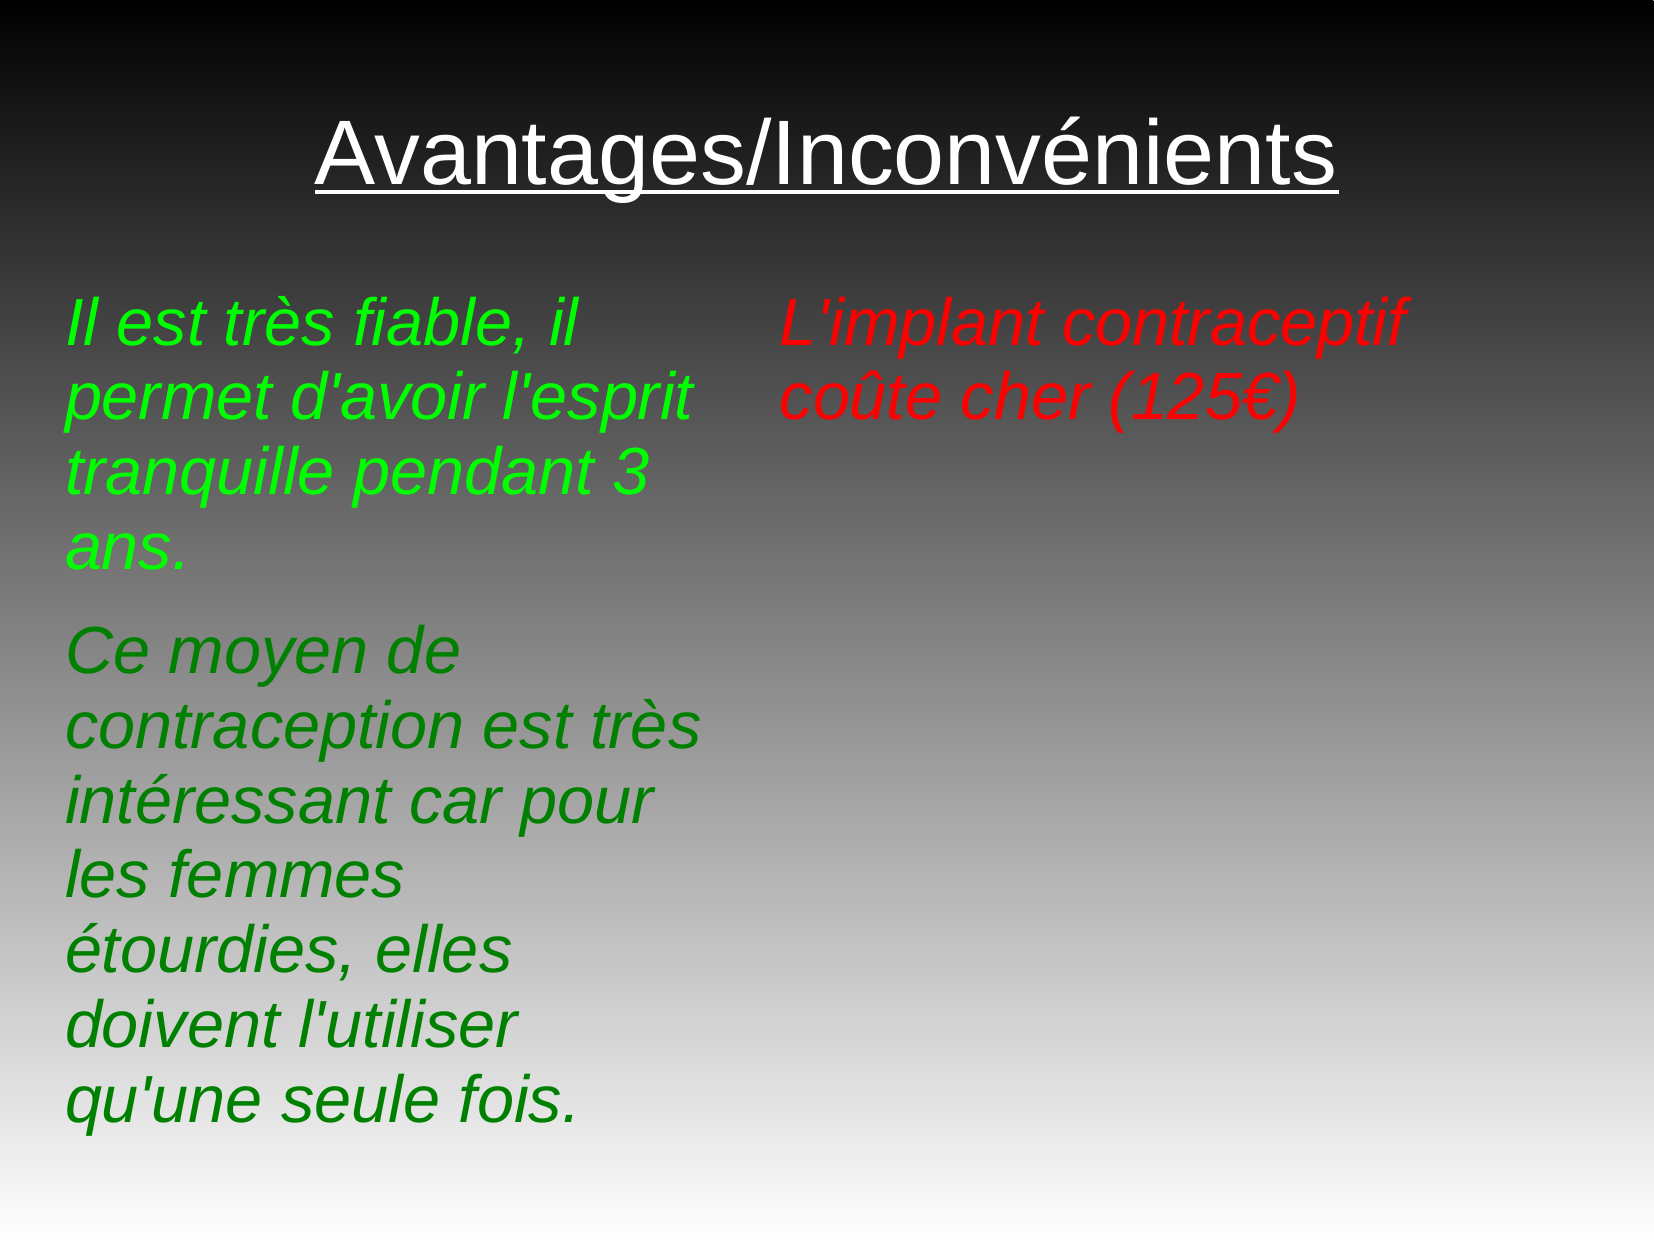

# Avantages/Inconvénients
Il est très fiable, il permet d'avoir l'esprit tranquille pendant 3 ans.
Ce moyen de contraception est très intéressant car pour les femmes étourdies, elles doivent l'utiliser qu'une seule fois.
L'implant contraceptif coûte cher (125€)